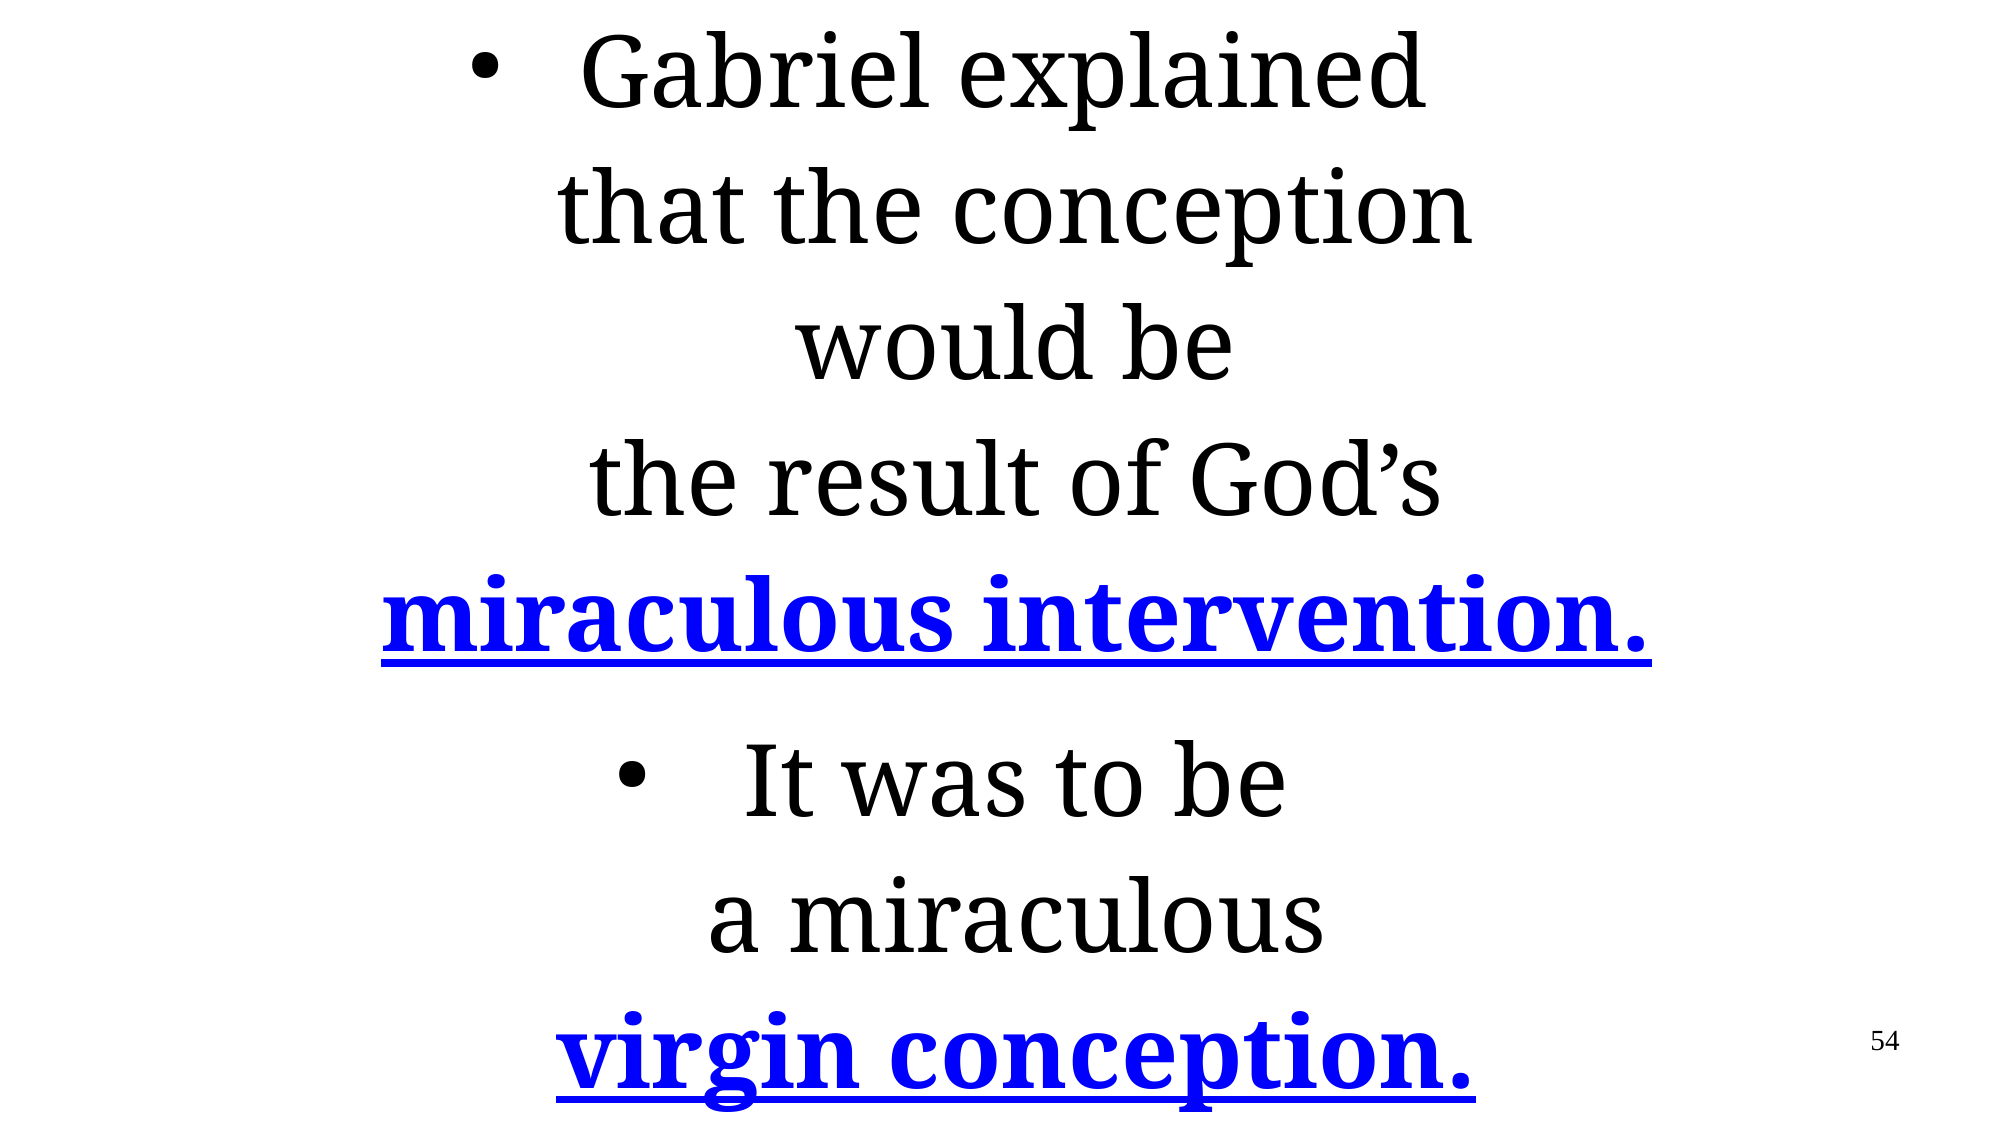

# Gabriel explained that the conception would be the result of God’s miraculous intervention.
It was to be
a miraculous
virgin conception.
54